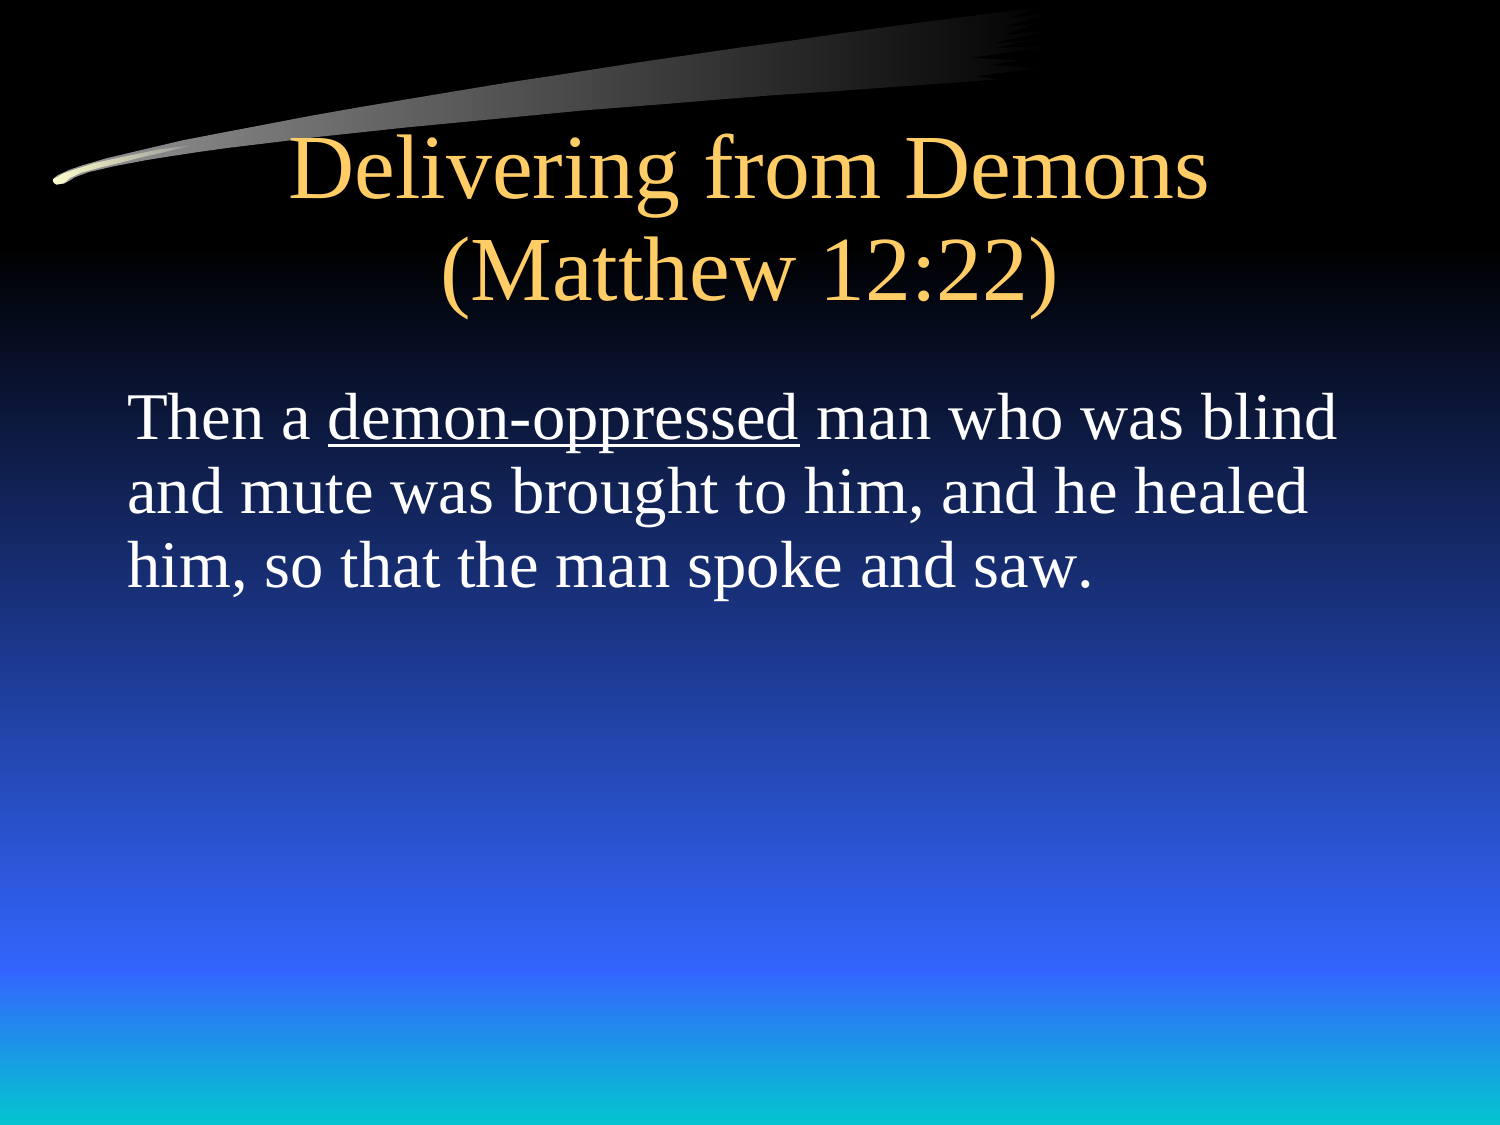

# Delivering from Demons (Matthew 12:22)
Then a demon-oppressed man who was blind and mute was brought to him, and he healed him, so that the man spoke and saw.